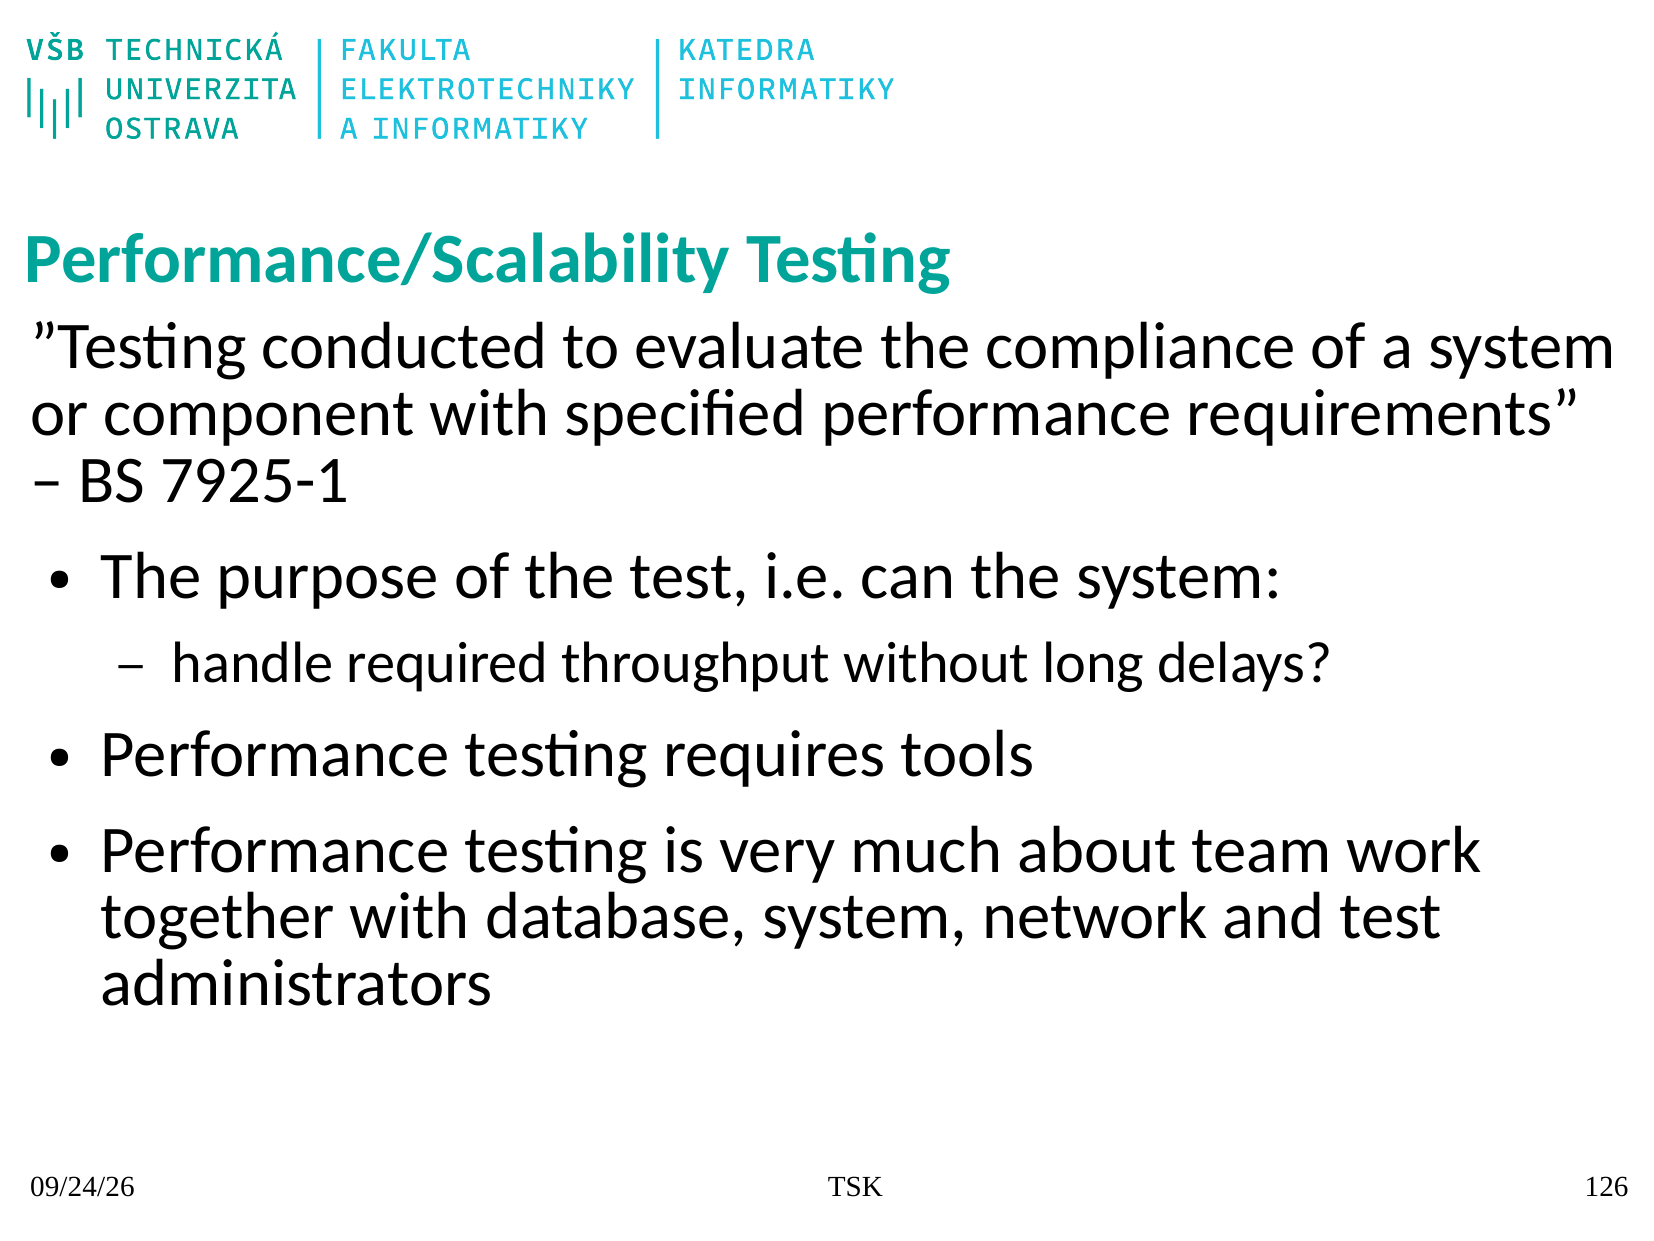

# Performance/Scalability Testing
”Testing conducted to evaluate the compliance of a system or component with specified performance requirements” – BS 7925-1
The purpose of the test, i.e. can the system:
handle required throughput without long delays?
Performance testing requires tools
Performance testing is very much about team work together with database, system, network and test administrators
TSK
126